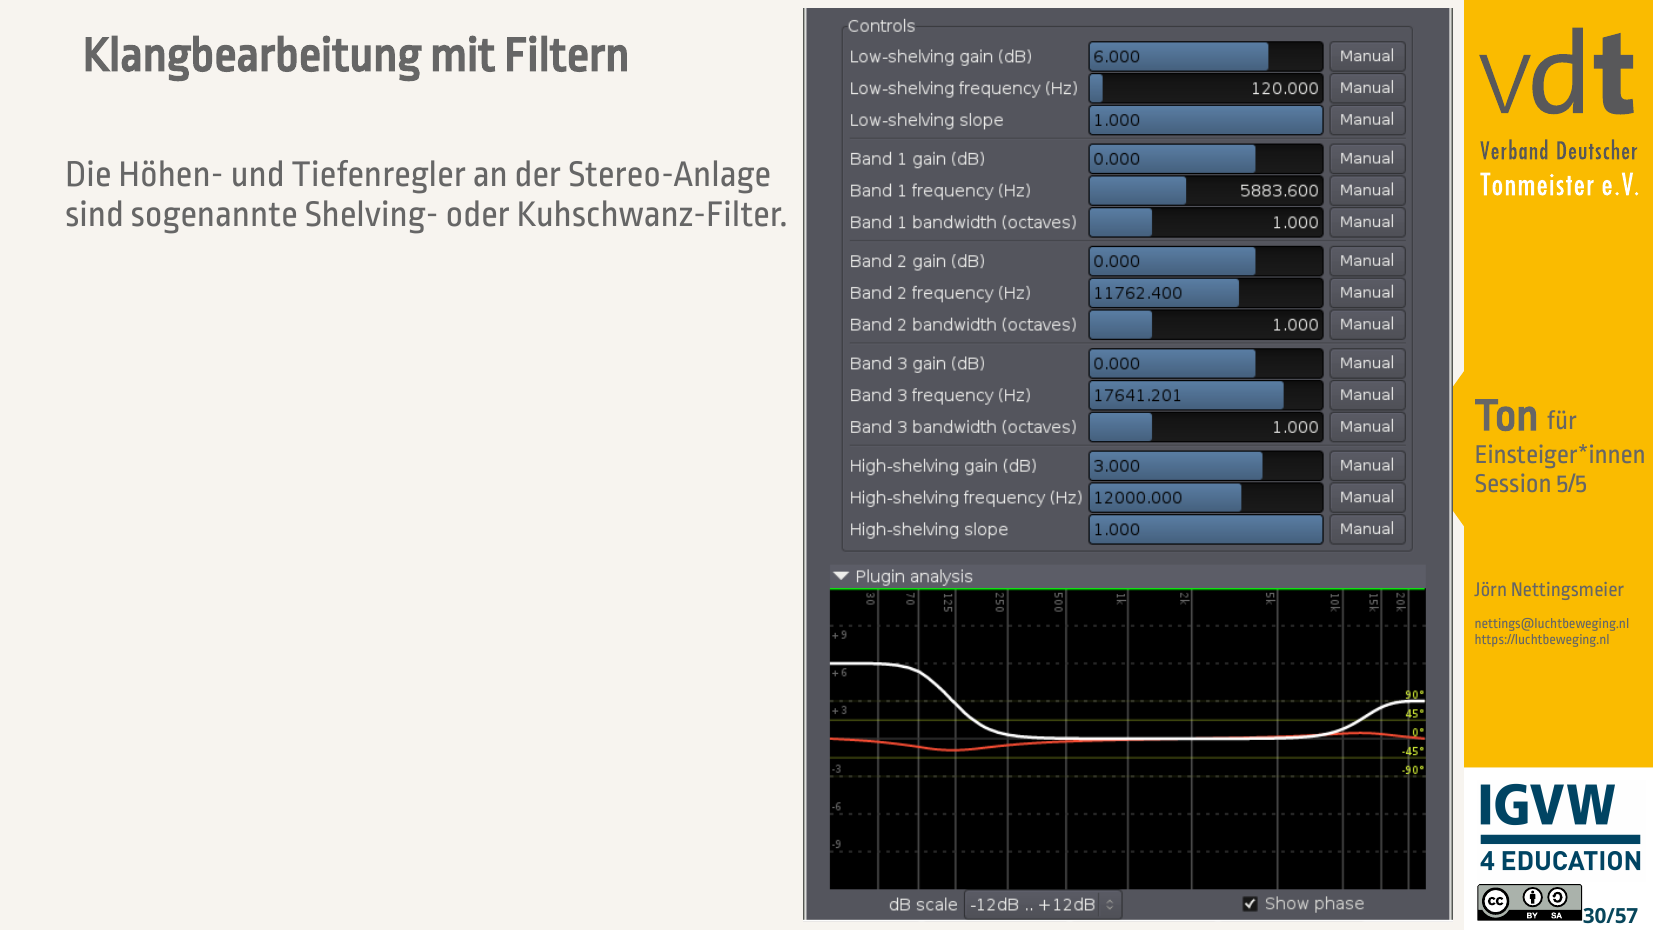

# Klangbearbeitung mit Filtern
Die Höhen- und Tiefenregler an der Stereo-Anlage
sind sogenannte Shelving- oder Kuhschwanz-Filter.